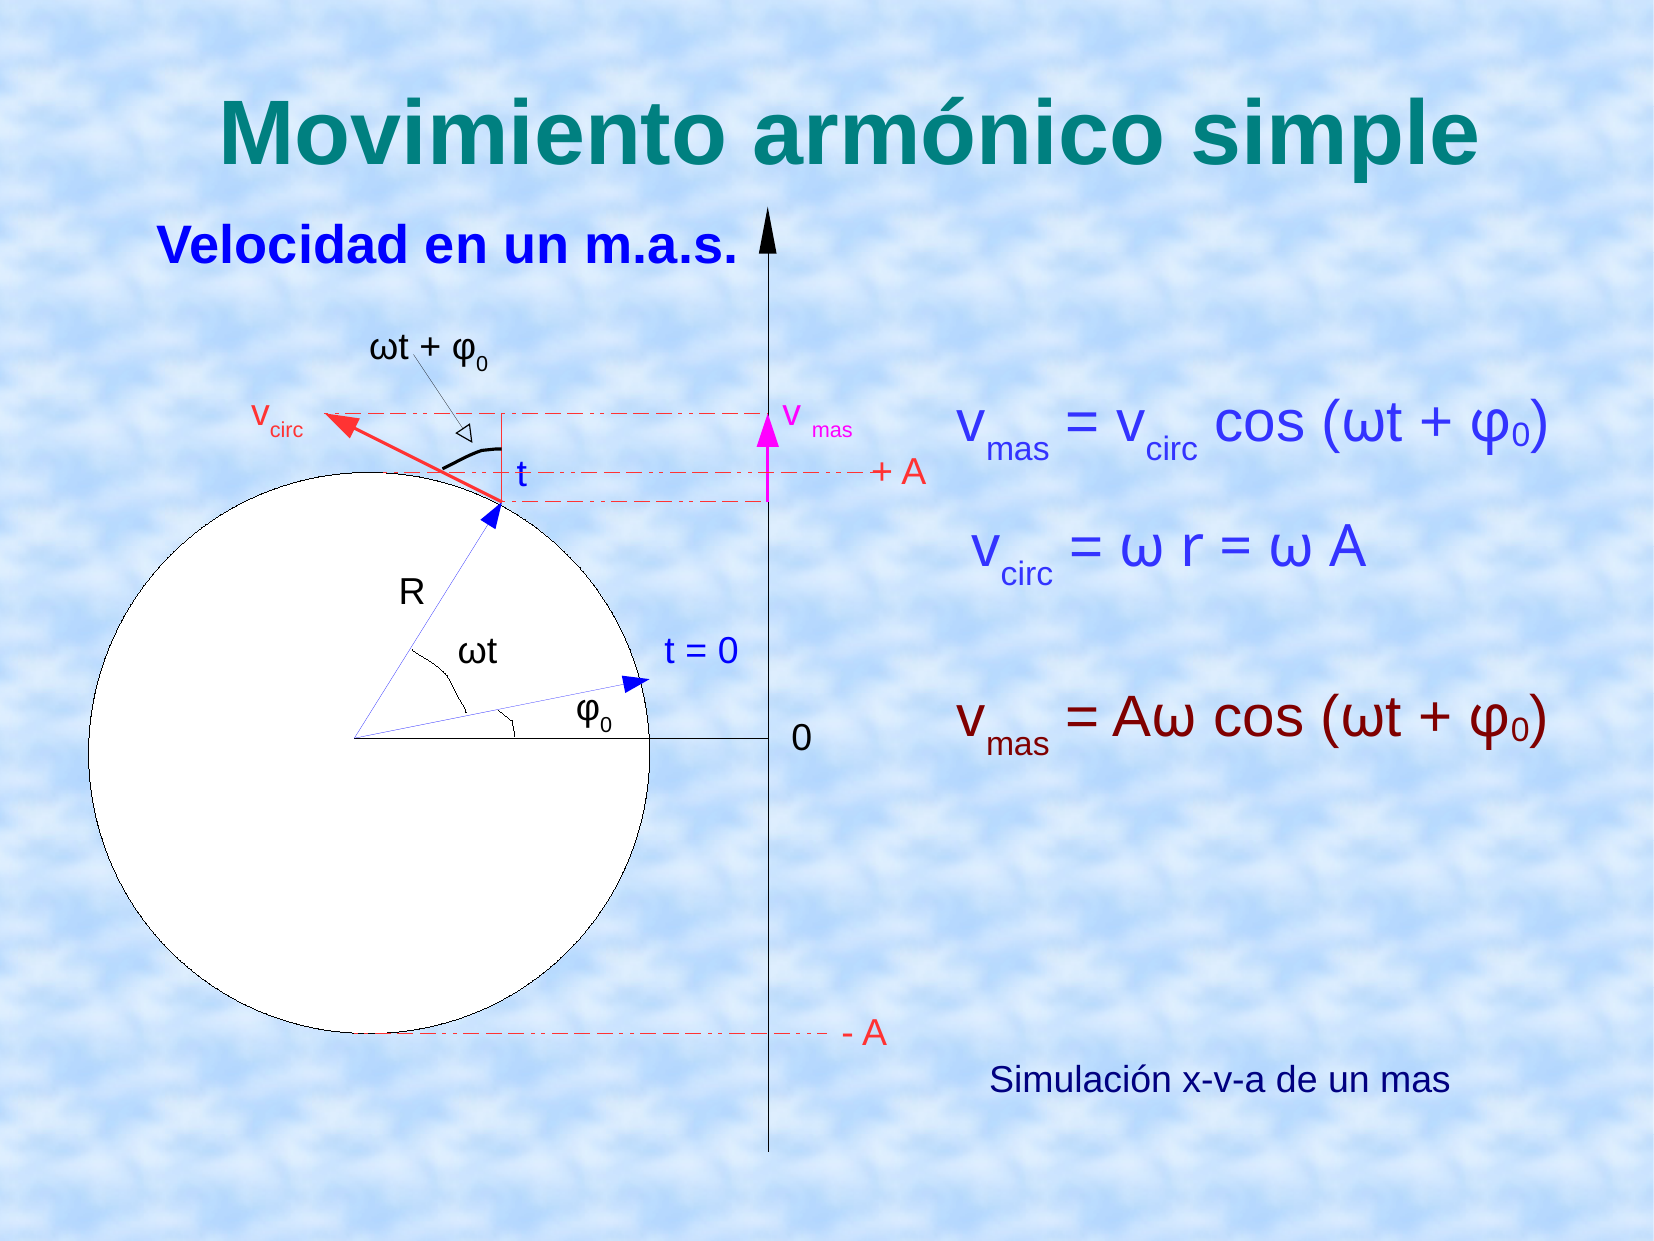

# Movimiento armónico simple
Velocidad en un m.a.s.
ωt + φ0
vmas = vcirc cos (ωt + φ0)
vcirc
v mas
+ A
t
vcirc = ω r = ω A
R
ωt
t = 0
vmas = Aω cos (ωt + φ0)
φ0
0
- A
Simulación x-v-a de un mas